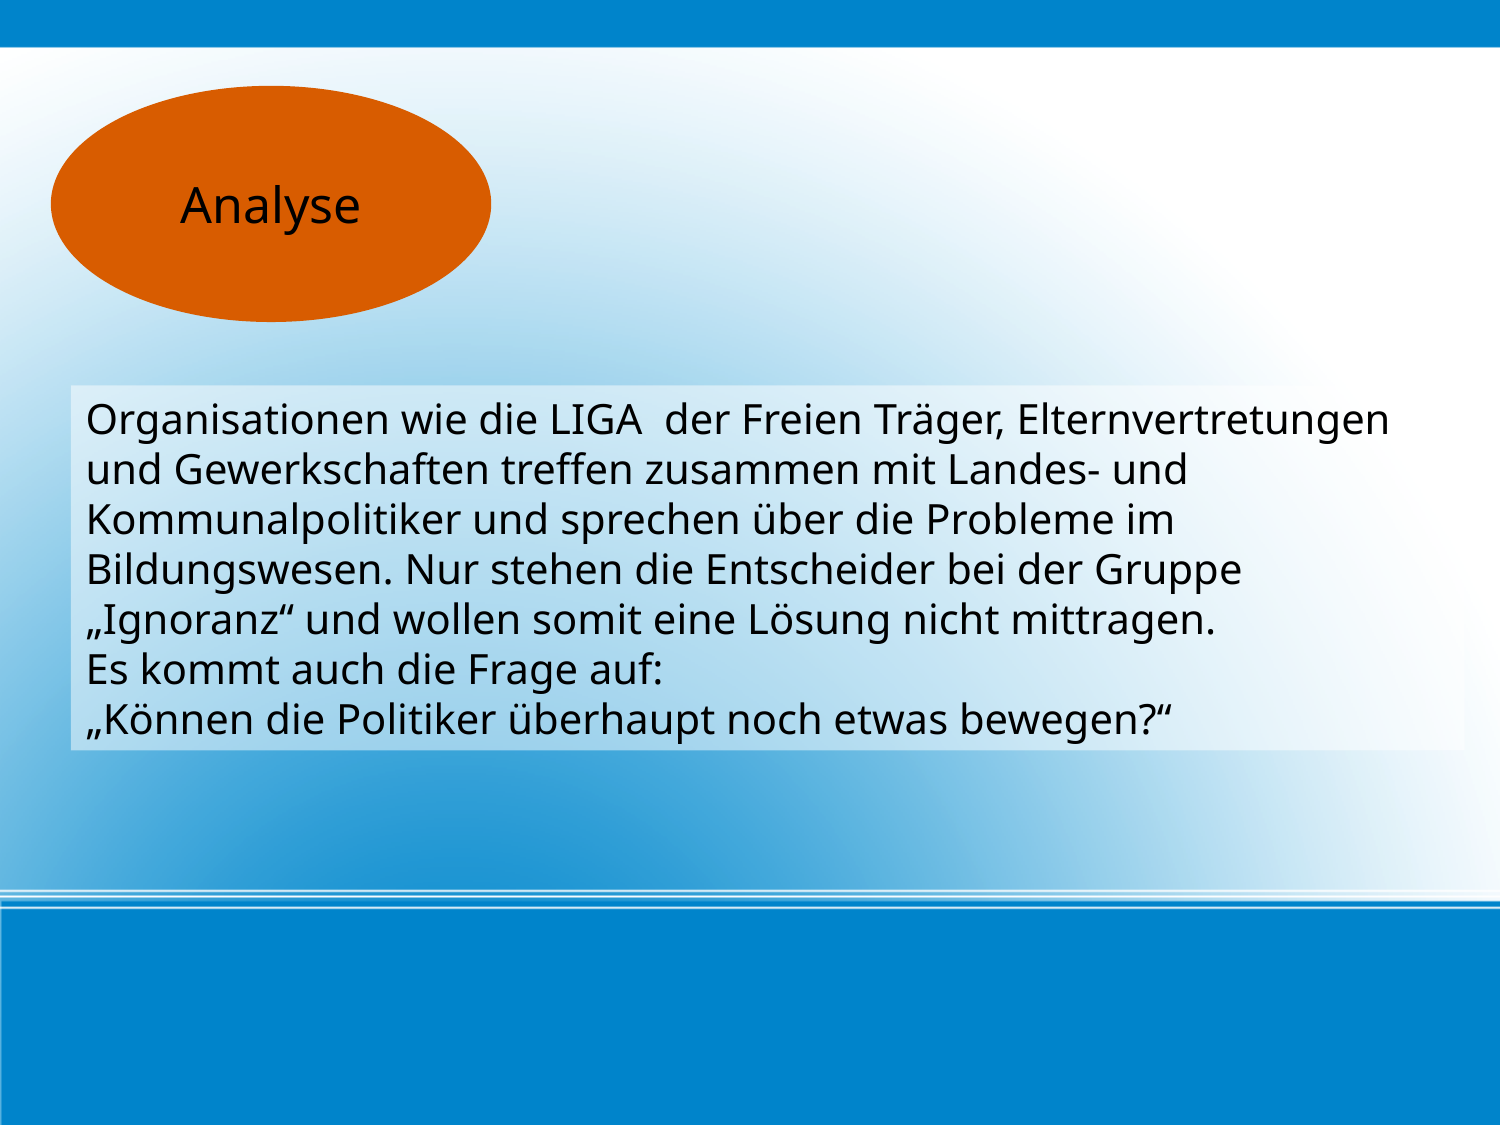

Analyse
Organisationen wie die LIGA der Freien Träger, Elternvertretungen und Gewerkschaften treffen zusammen mit Landes- und Kommunalpolitiker und sprechen über die Probleme im Bildungswesen. Nur stehen die Entscheider bei der Gruppe „Ignoranz“ und wollen somit eine Lösung nicht mittragen.
Es kommt auch die Frage auf:
„Können die Politiker überhaupt noch etwas bewegen?“